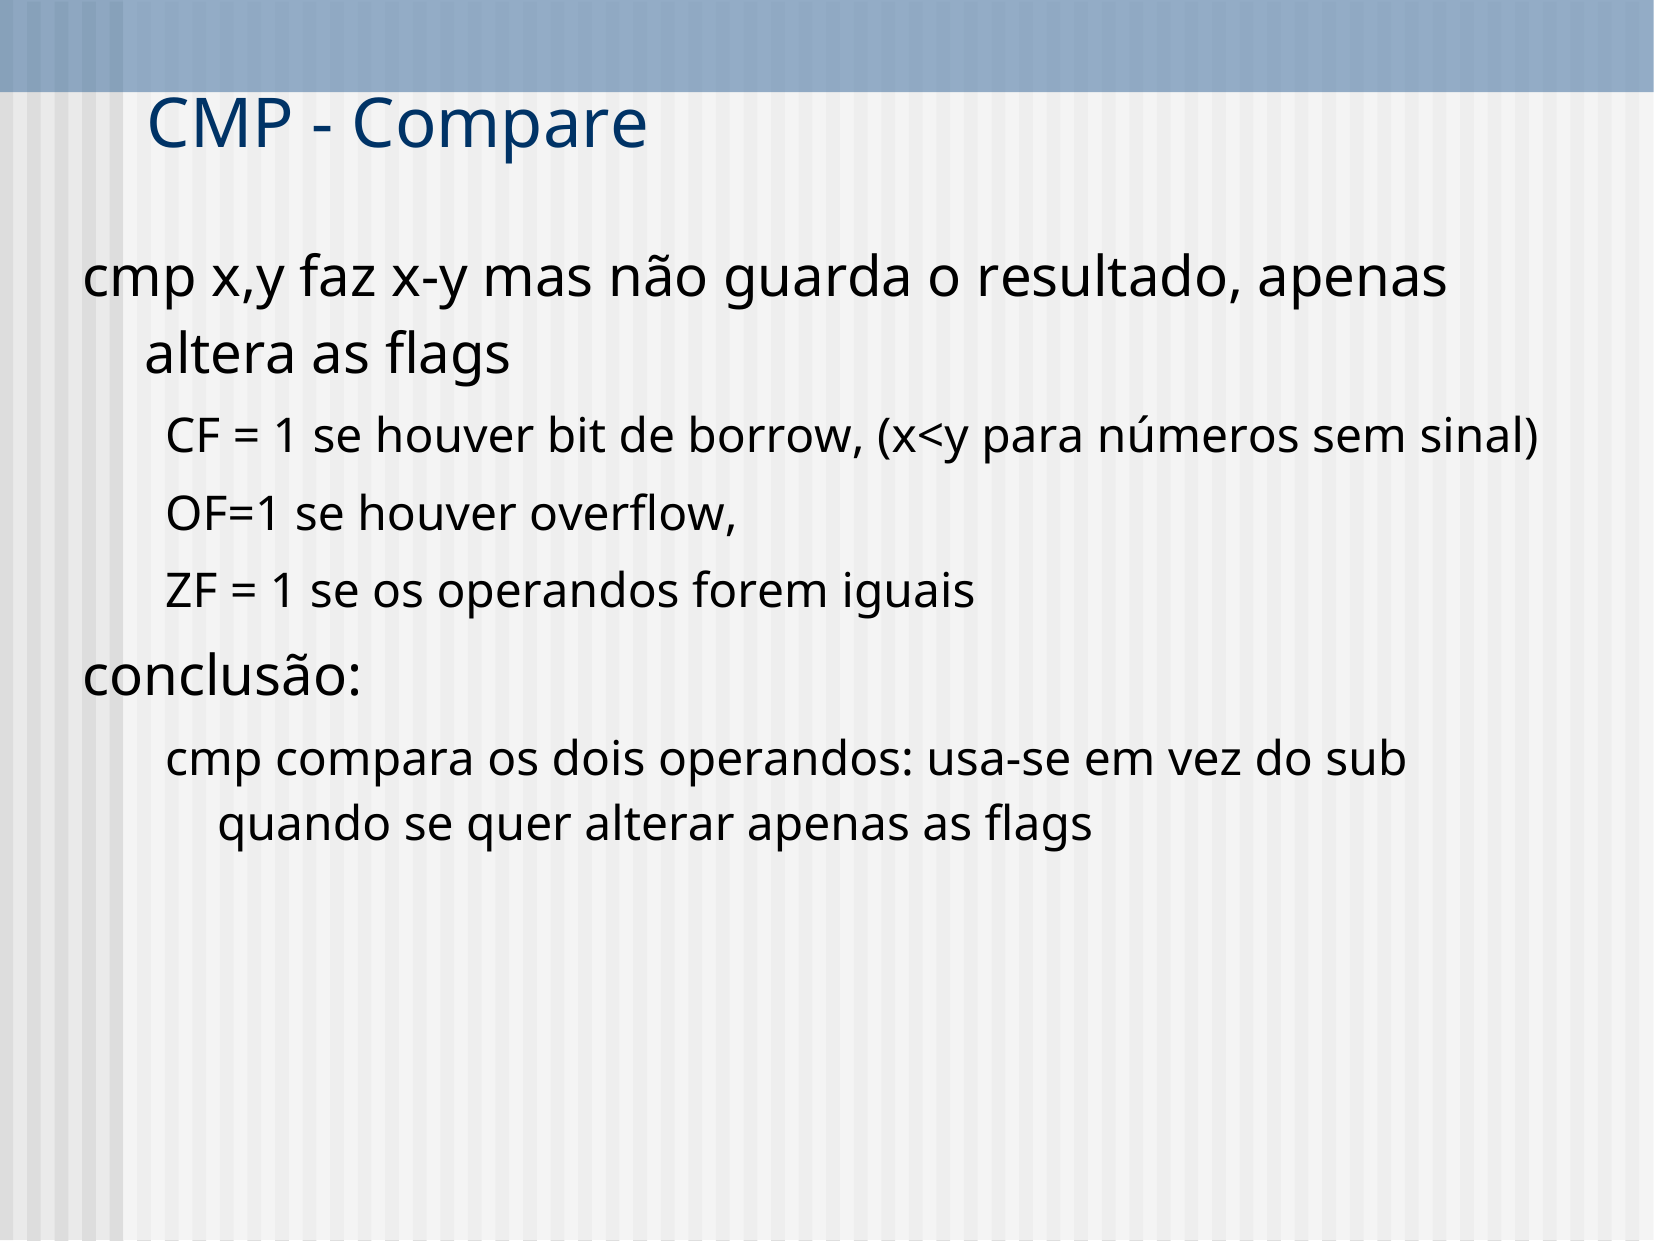

# CMP - Compare
cmp x,y faz x-y mas não guarda o resultado, apenas altera as flags
CF = 1 se houver bit de borrow, (x<y para números sem sinal)
OF=1 se houver overflow,
ZF = 1 se os operandos forem iguais
conclusão:
cmp compara os dois operandos: usa-se em vez do sub quando se quer alterar apenas as flags